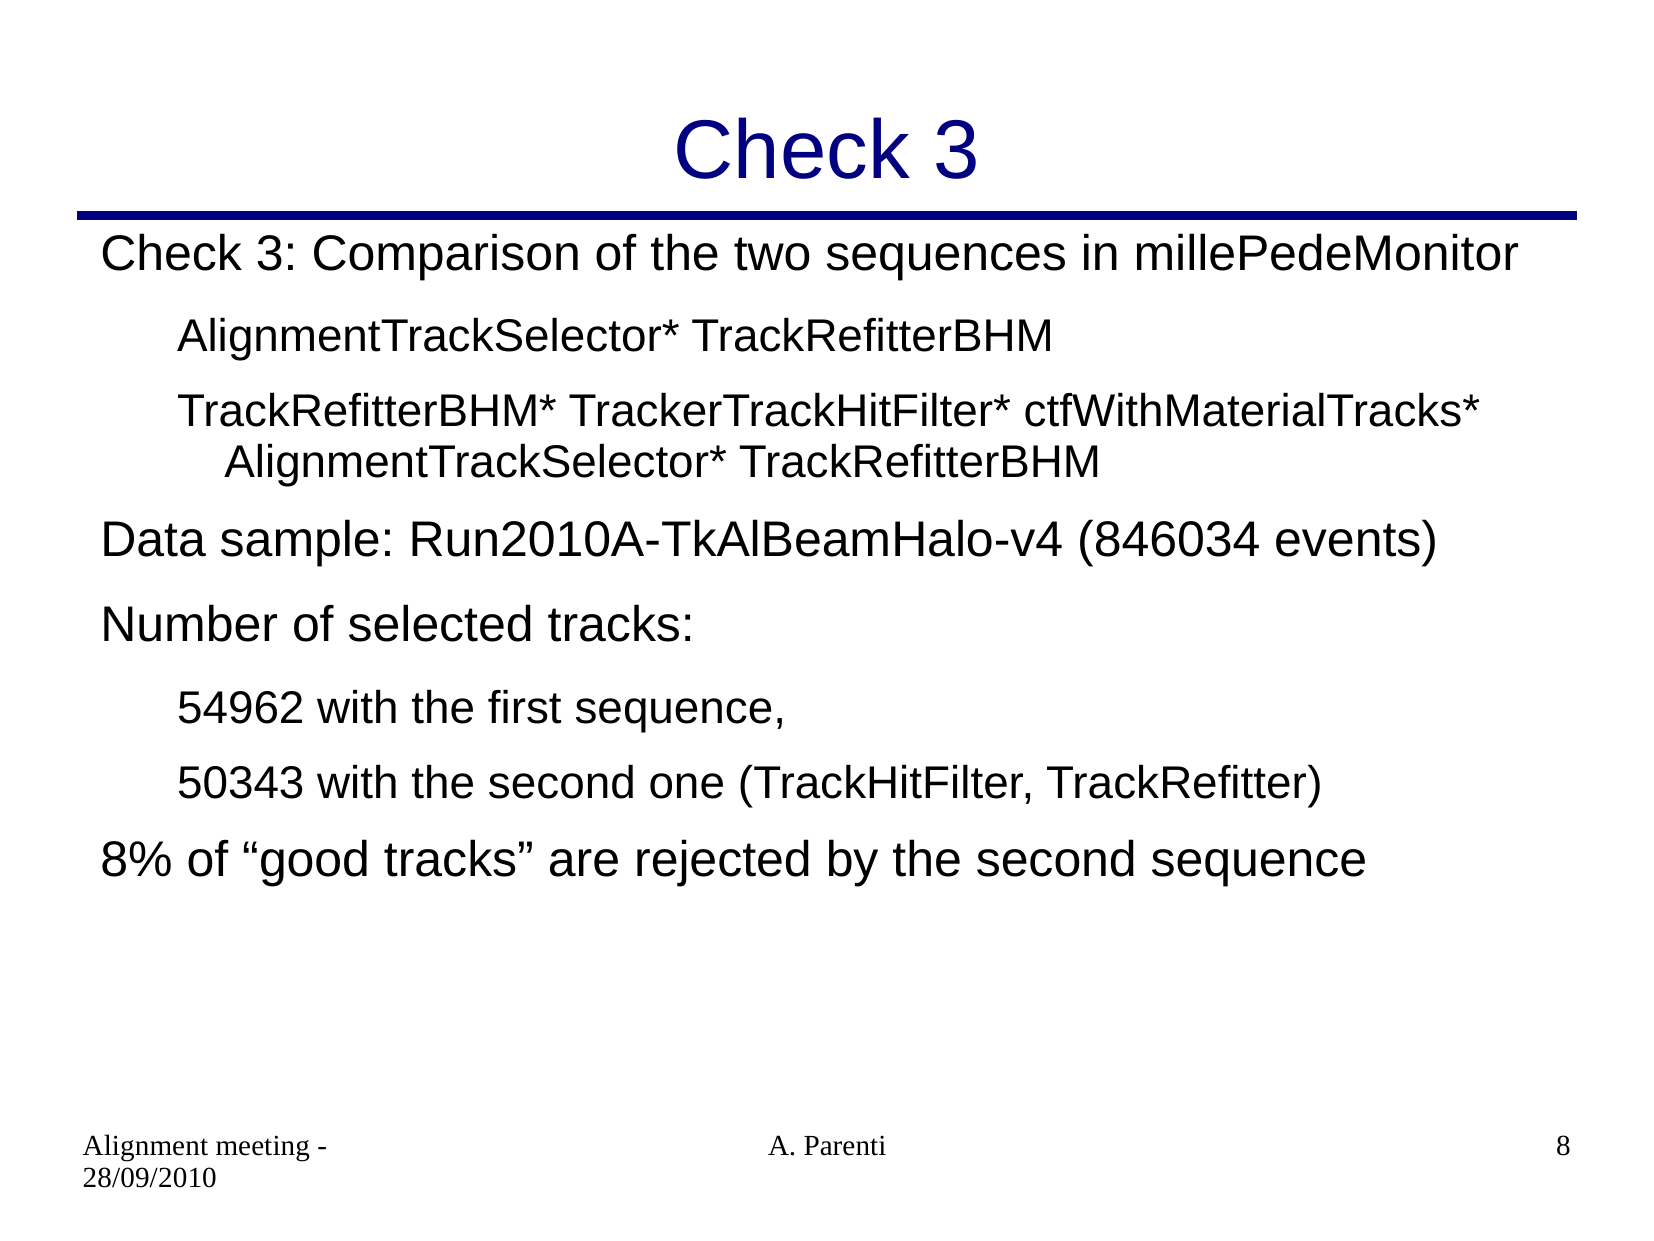

# Check 3
Check 3: Comparison of the two sequences in millePedeMonitor
AlignmentTrackSelector* TrackRefitterBHM
TrackRefitterBHM* TrackerTrackHitFilter* ctfWithMaterialTracks* AlignmentTrackSelector* TrackRefitterBHM
Data sample: Run2010A-TkAlBeamHalo-v4 (846034 events)
Number of selected tracks:
54962 with the first sequence,
50343 with the second one (TrackHitFilter, TrackRefitter)
8% of “good tracks” are rejected by the second sequence
8